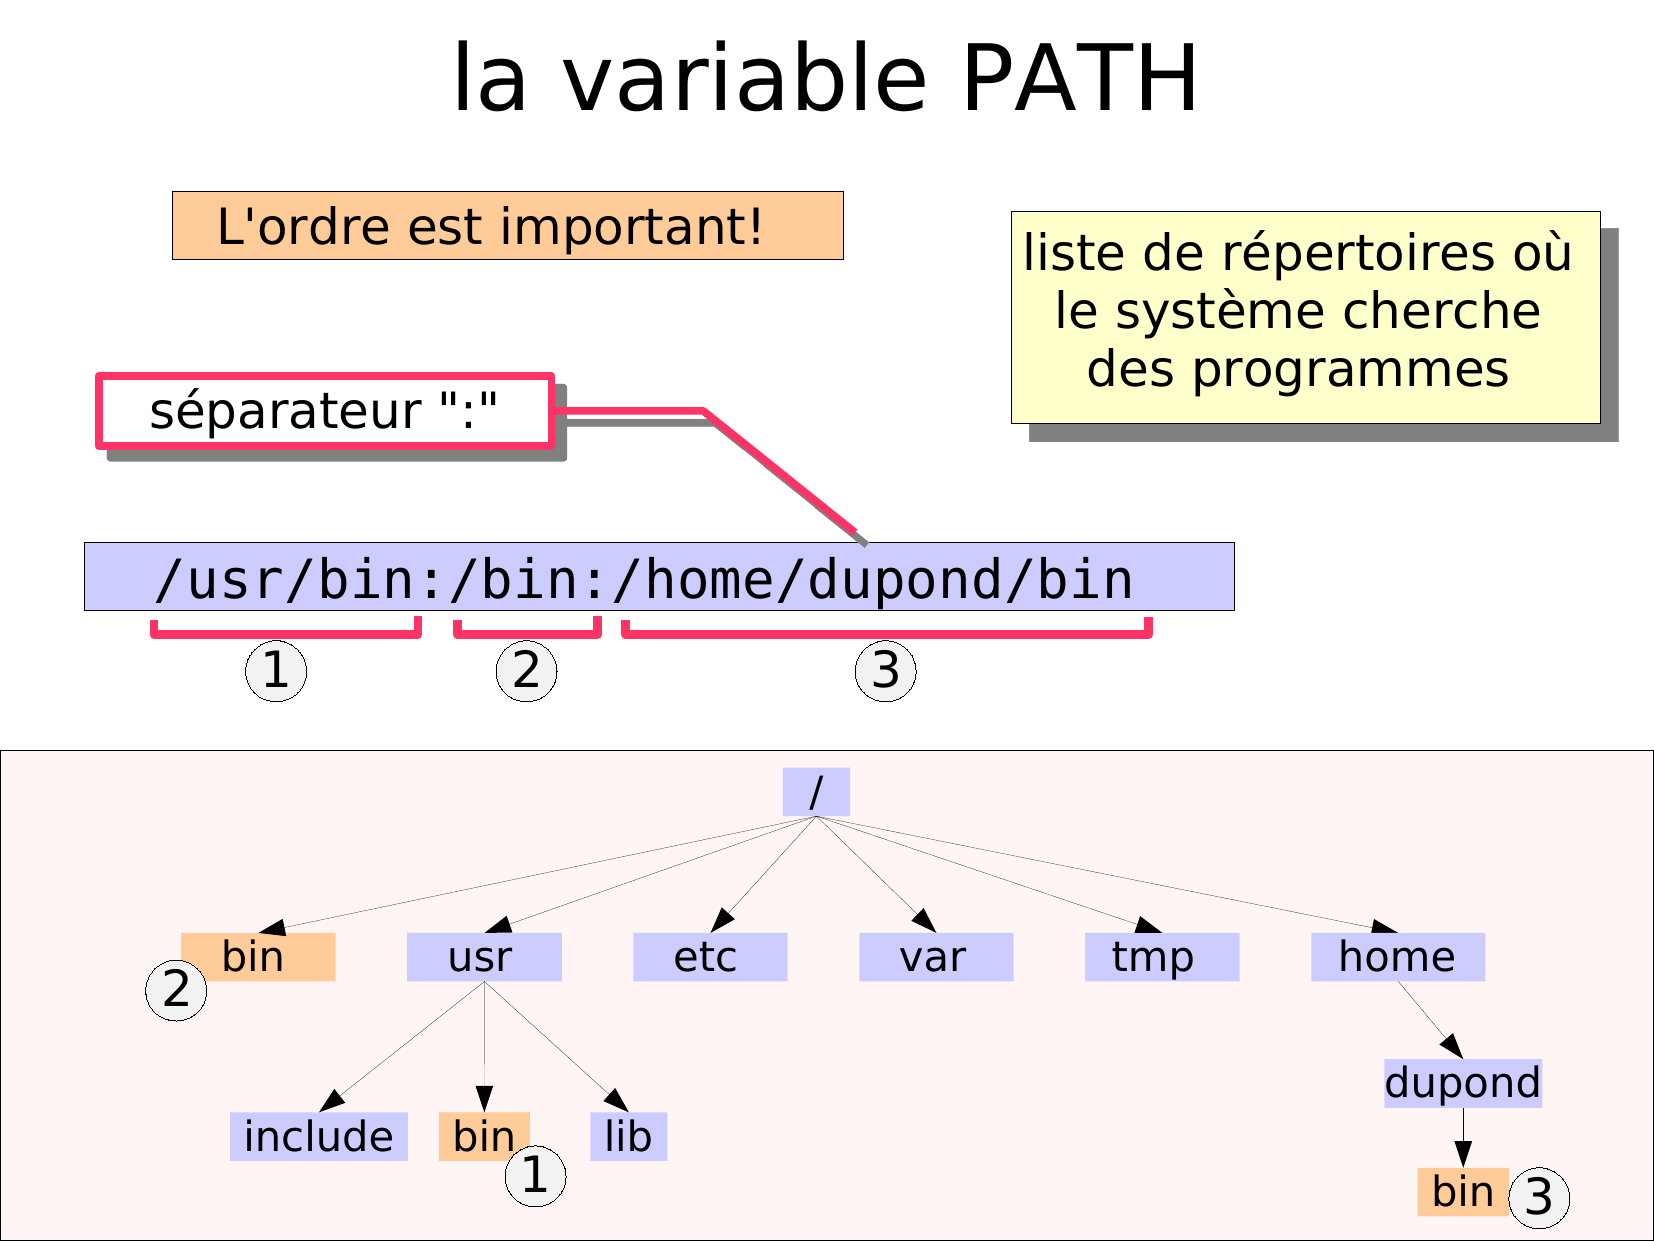

# la variable PATH
L'ordre est important!
liste de répertoires où le système cherche des programmes
/usr/bin:/bin:/home/dupond/bin
1
2
3
 /
 bin
 usr
 etc
 var
 tmp
 home
2
dupond
 include
 bin
 lib
1
 bin
3